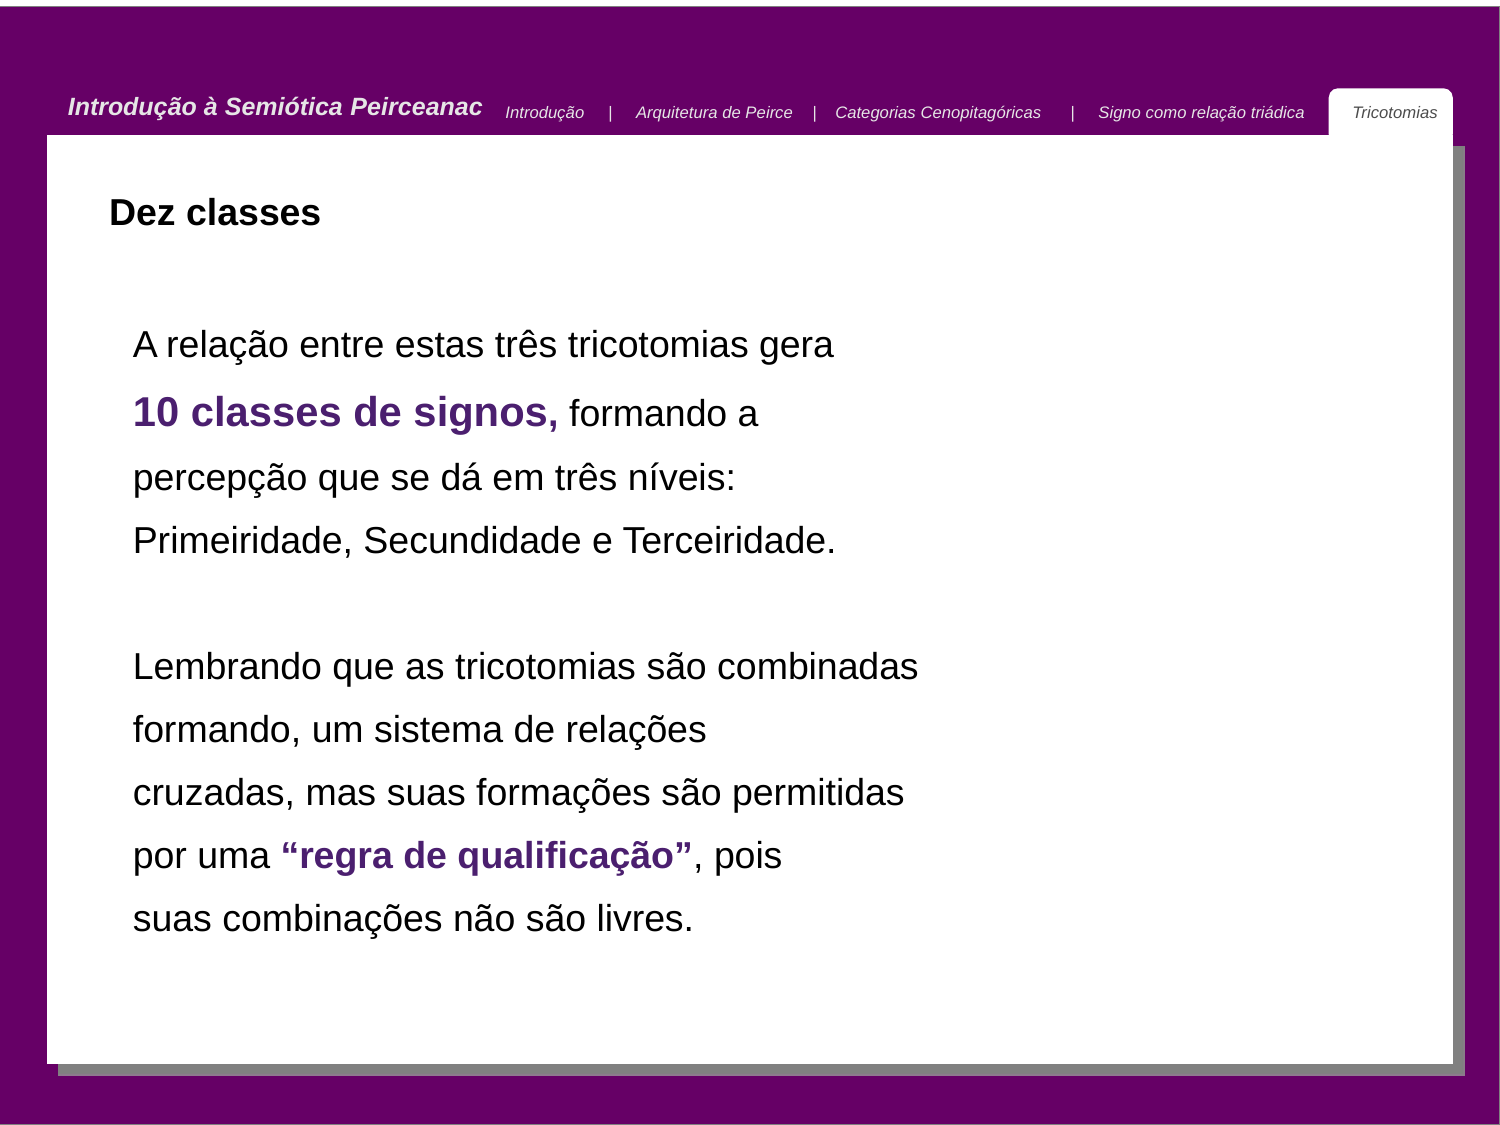

Dez classes
A relação entre estas três tricotomias gera
10 classes de signos, formando a percepção que se dá em três níveis: Primeiridade, Secundidade e Terceiridade.
Lembrando que as tricotomias são combinadas formando, um sistema de relações
cruzadas, mas suas formações são permitidas por uma “regra de qualificação”, pois
suas combinações não são livres.